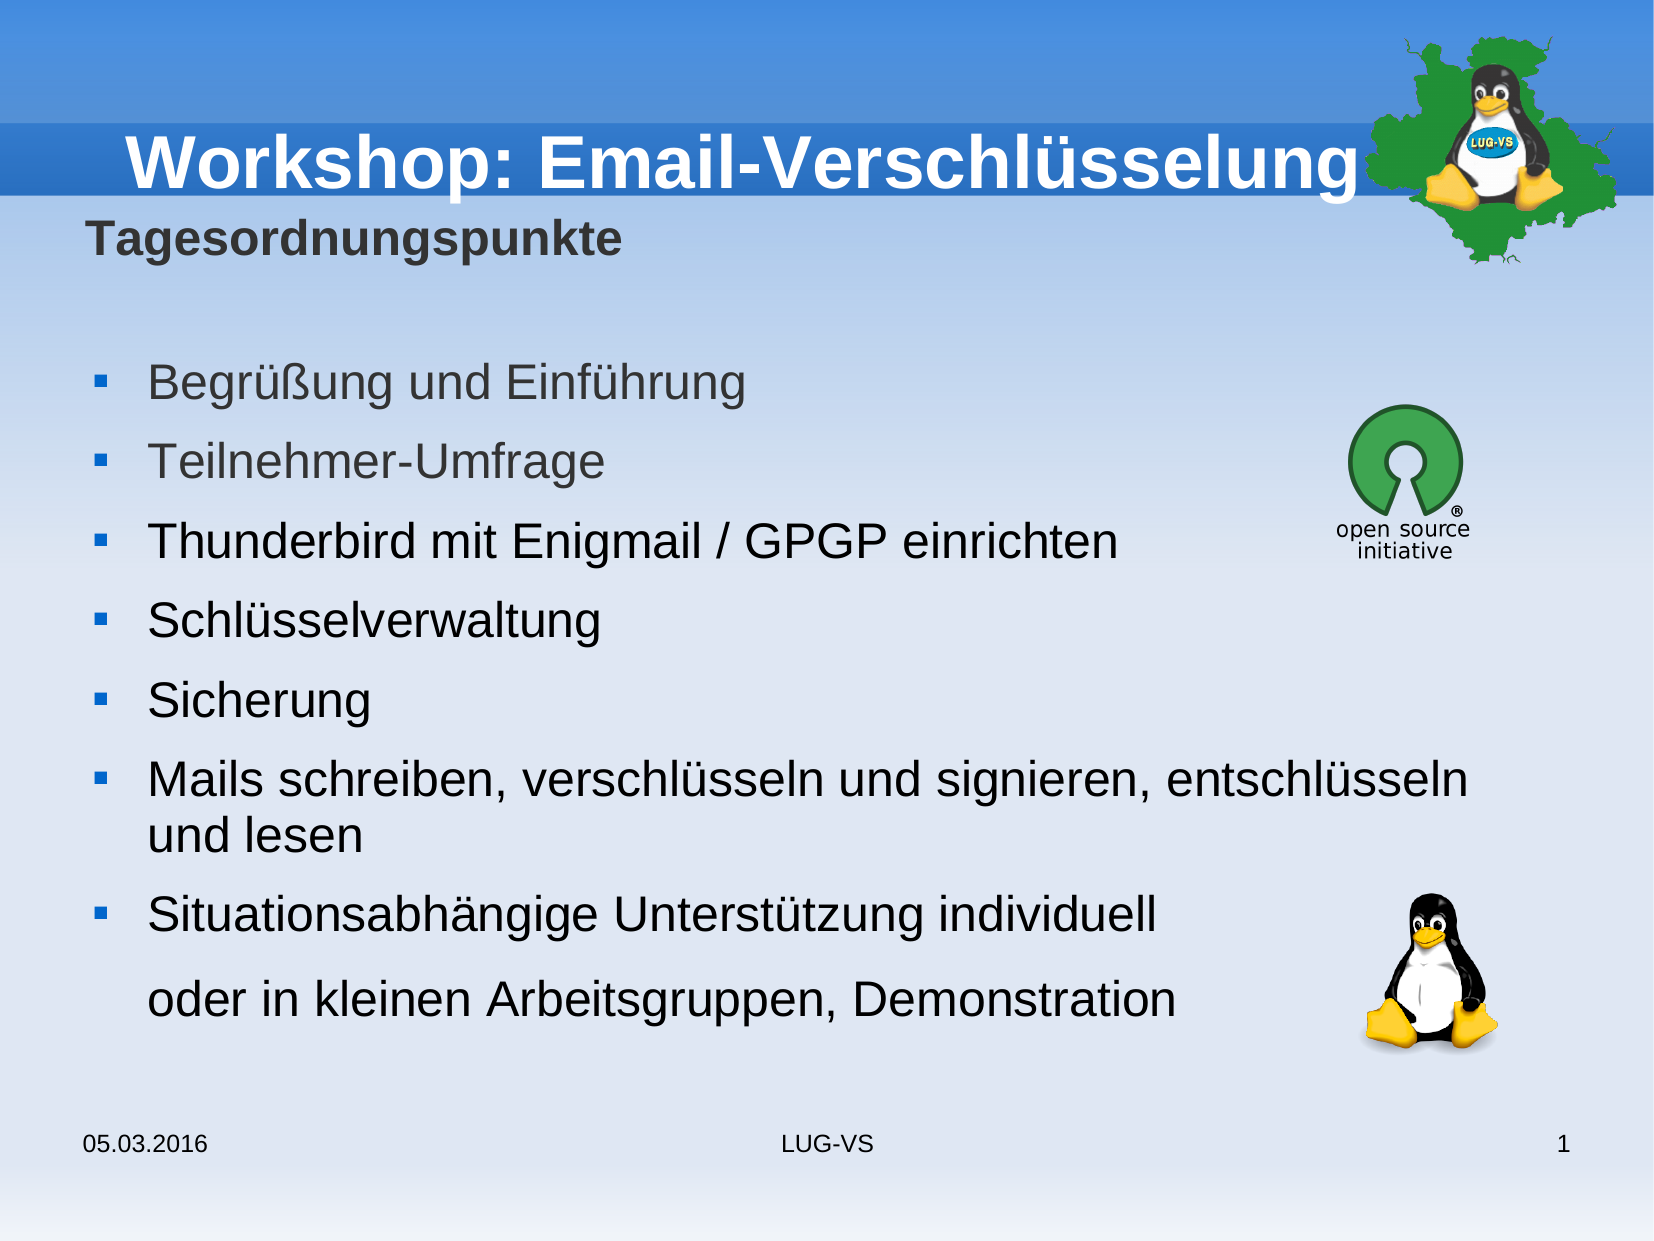

# Workshop: Email-Verschlüsselung
Tagesordnungspunkte
Begrüßung und Einführung
Teilnehmer-Umfrage
Thunderbird mit Enigmail / GPGP einrichten
Schlüsselverwaltung
Sicherung
Mails schreiben, verschlüsseln und signieren, entschlüsseln und lesen
Situationsabhängige Unterstützung individuell
oder in kleinen Arbeitsgruppen, Demonstration
05.03.2016
LUG-VS
1